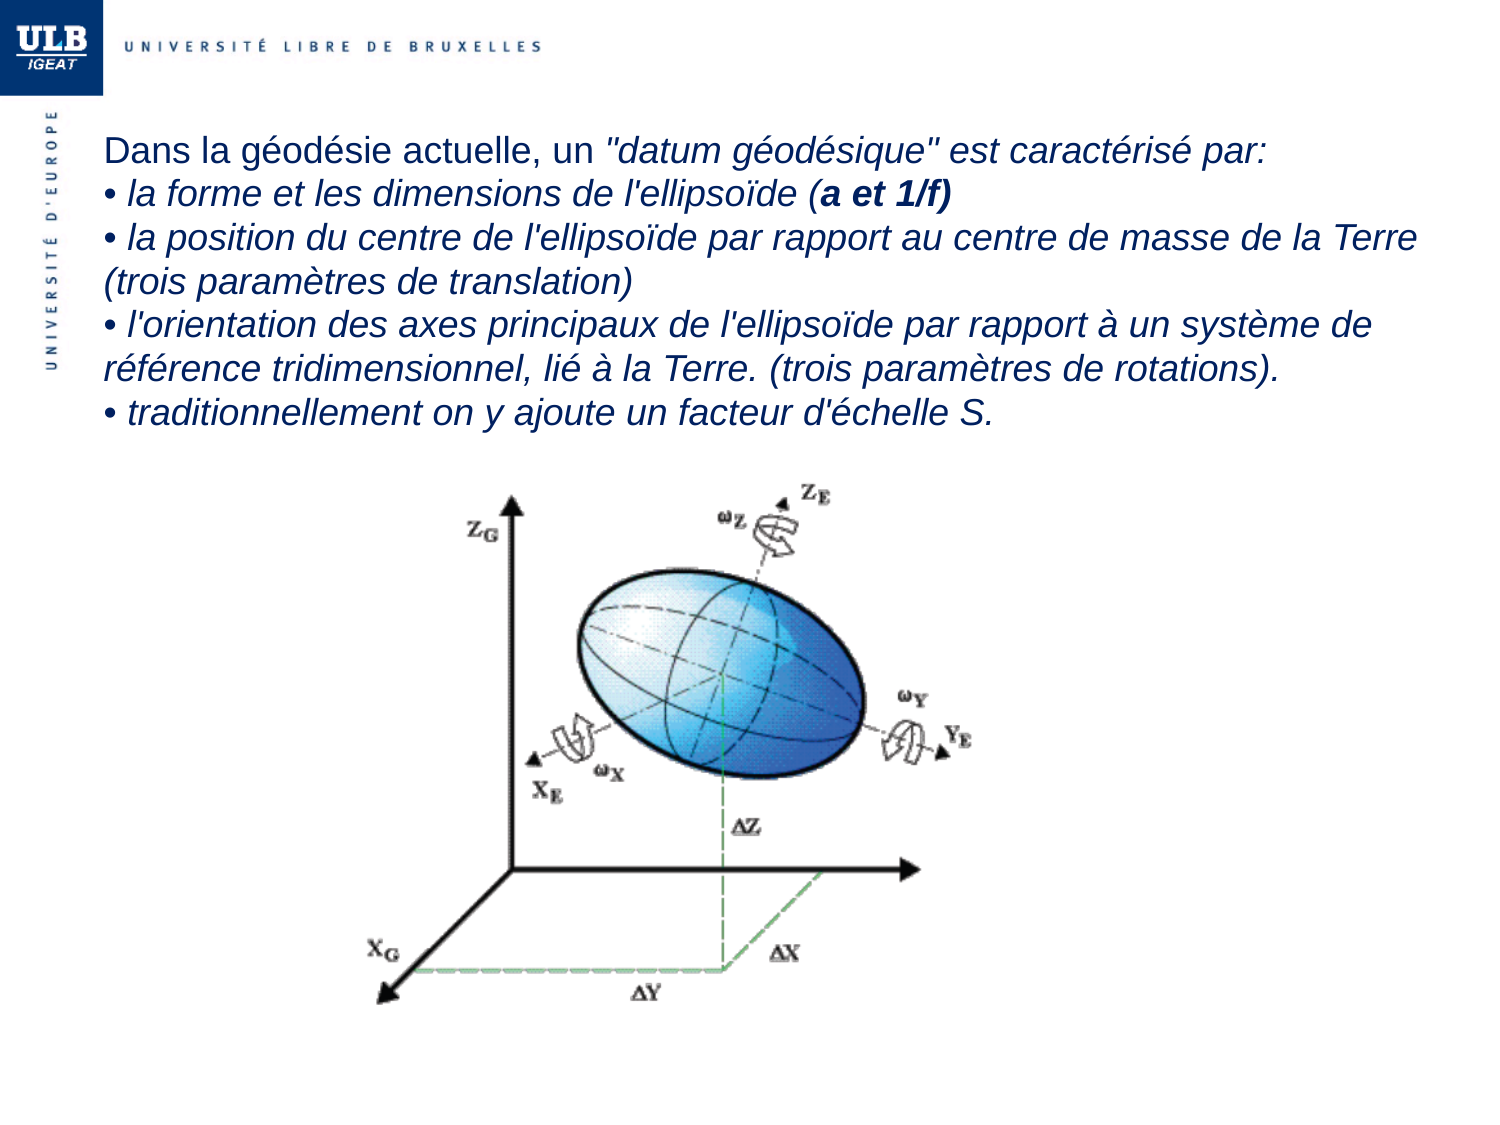

Dans la géodésie actuelle, un "datum géodésique" est caractérisé par:
• la forme et les dimensions de l'ellipsoïde (a et 1/f)
• la position du centre de l'ellipsoïde par rapport au centre de masse de la Terre (trois paramètres de translation)
• l'orientation des axes principaux de l'ellipsoïde par rapport à un système de référence tridimensionnel, lié à la Terre. (trois paramètres de rotations).
• traditionnellement on y ajoute un facteur d'échelle S.